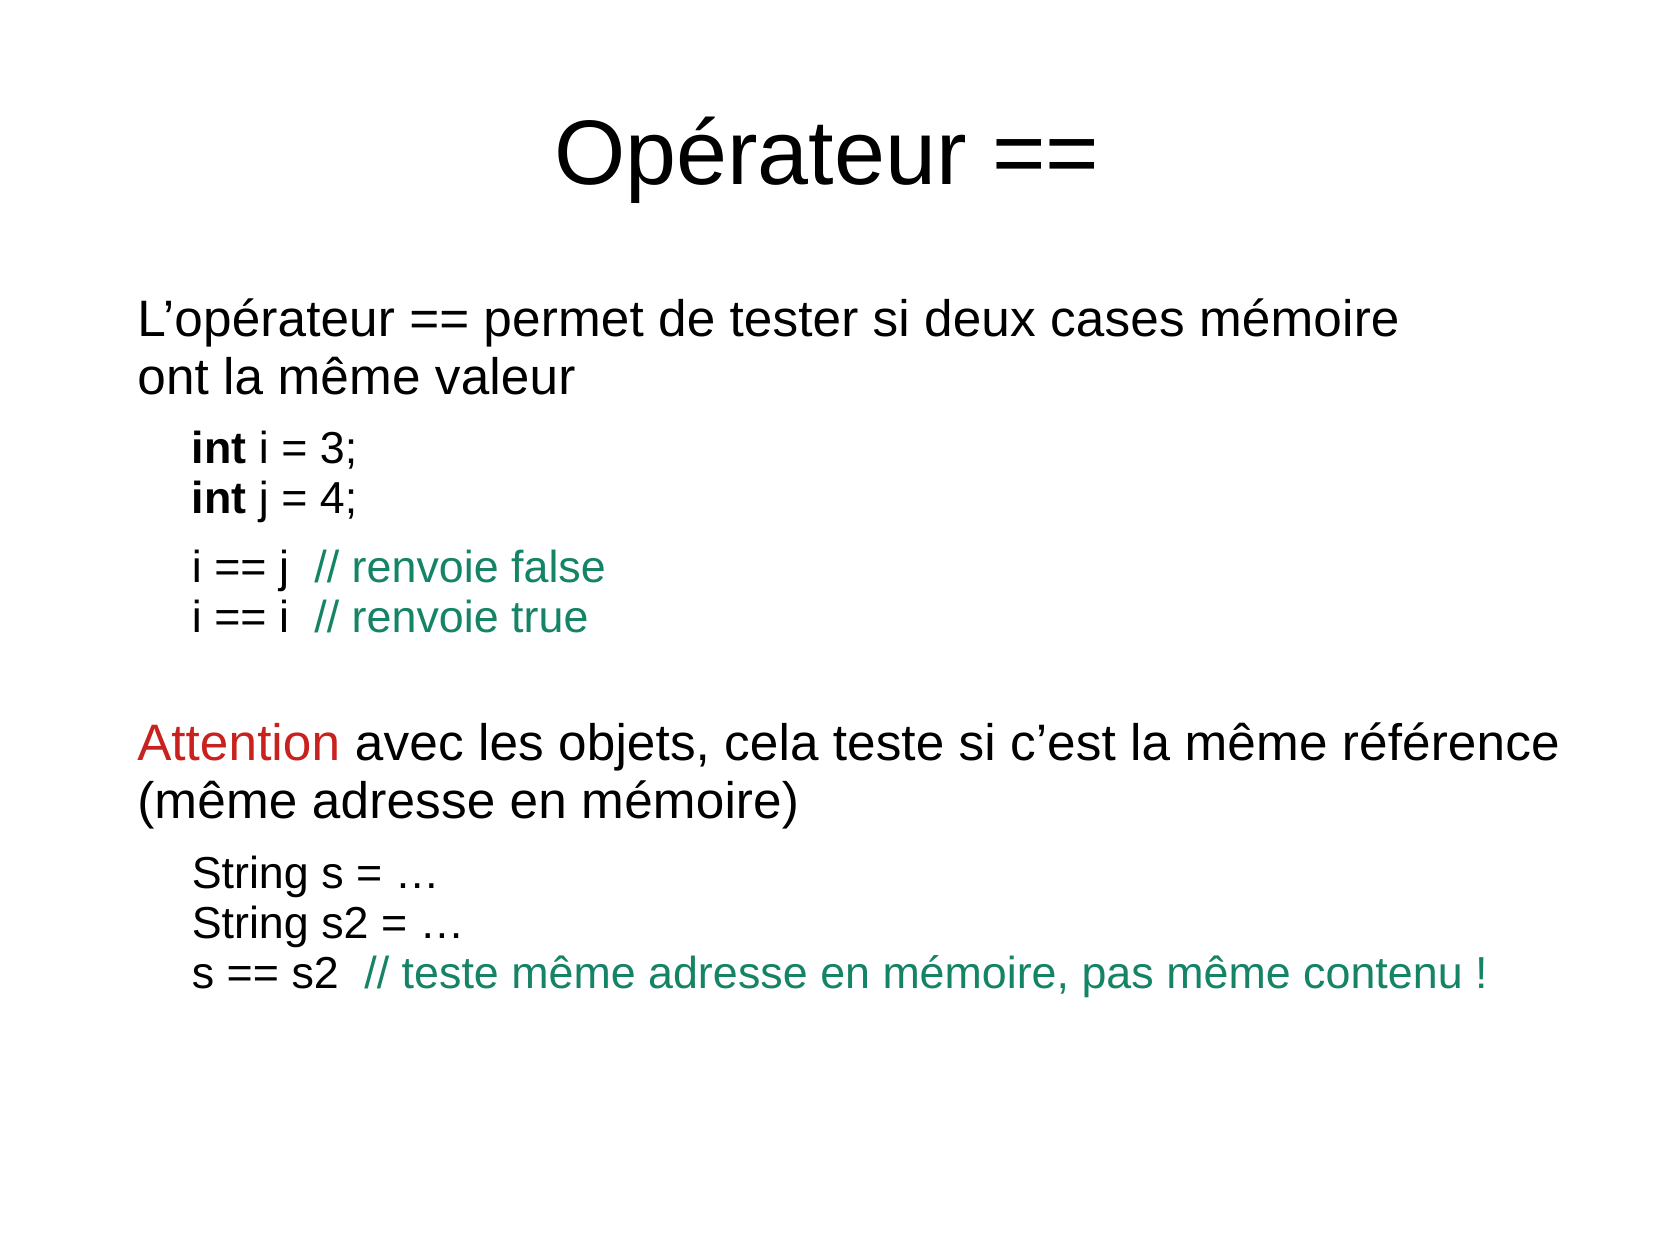

# Opérateur ==
L’opérateur == permet de tester si deux cases mémoire
ont la même valeur
int i = 3;
int j = 4;
i == j // renvoie false
i == i // renvoie true
Attention avec les objets, cela teste si c’est la même référence (même adresse en mémoire)
String s = …
String s2 = …
s == s2 // teste même adresse en mémoire, pas même contenu !